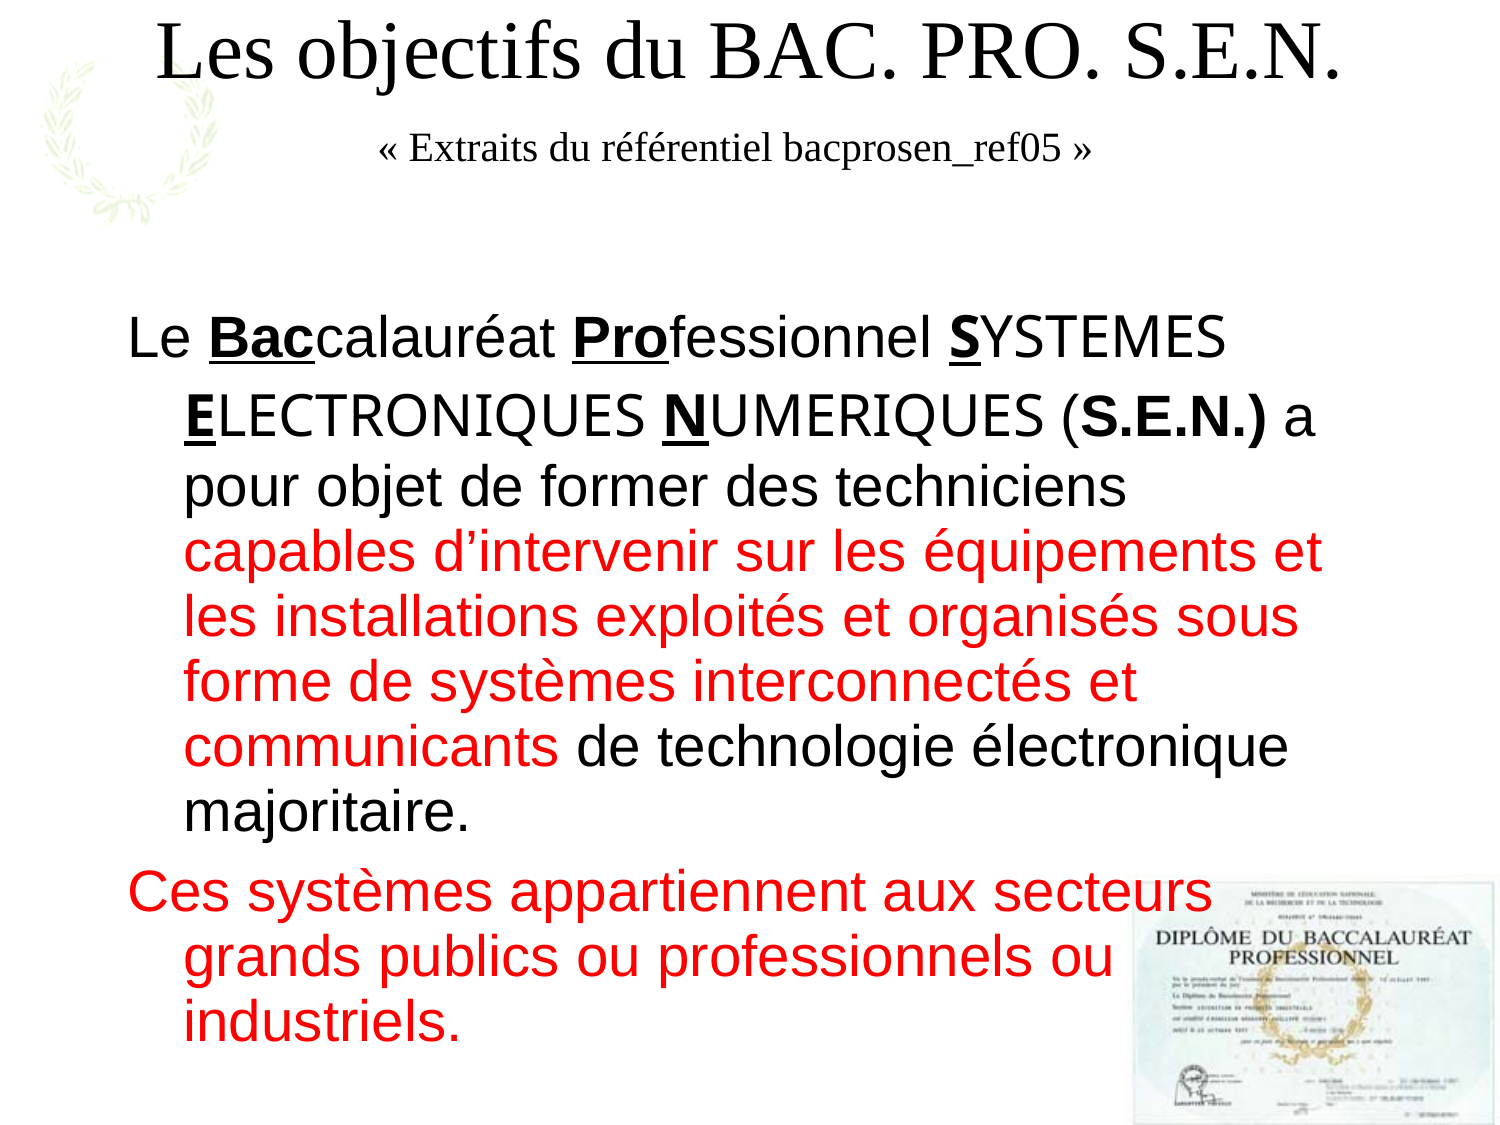

# Les objectifs du BAC. PRO. S.E.N.
« Extraits du référentiel bacprosen_ref05 »
Le Baccalauréat Professionnel SYSTEMES ELECTRONIQUES NUMERIQUES (S.E.N.) a pour objet de former des techniciens capables d’intervenir sur les équipements et les installations exploités et organisés sous forme de systèmes interconnectés et communicants de technologie électronique majoritaire.
Ces systèmes appartiennent aux secteurs grands publics ou professionnels ou industriels.